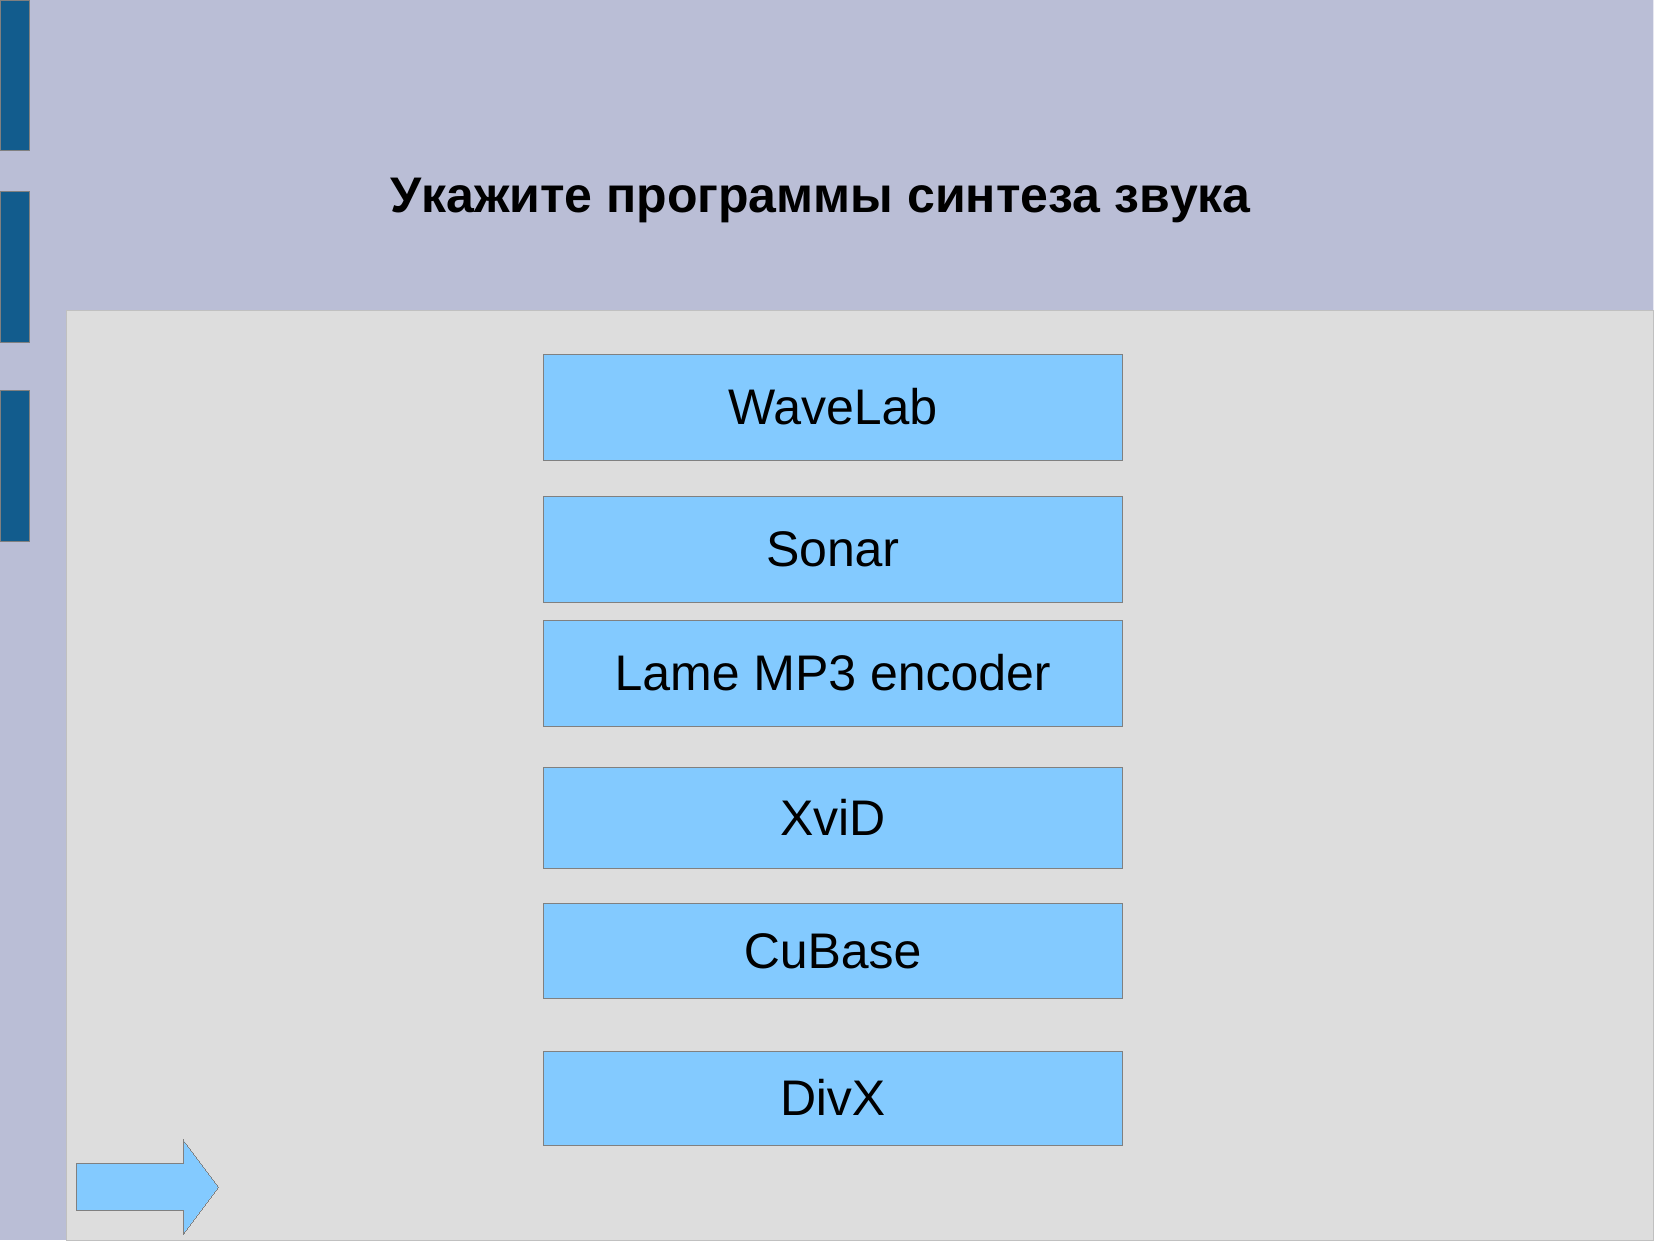

# Укажите программы синтеза звука
WaveLab
Sonar
Lame MP3 encoder
XviD
CuBase
DivX